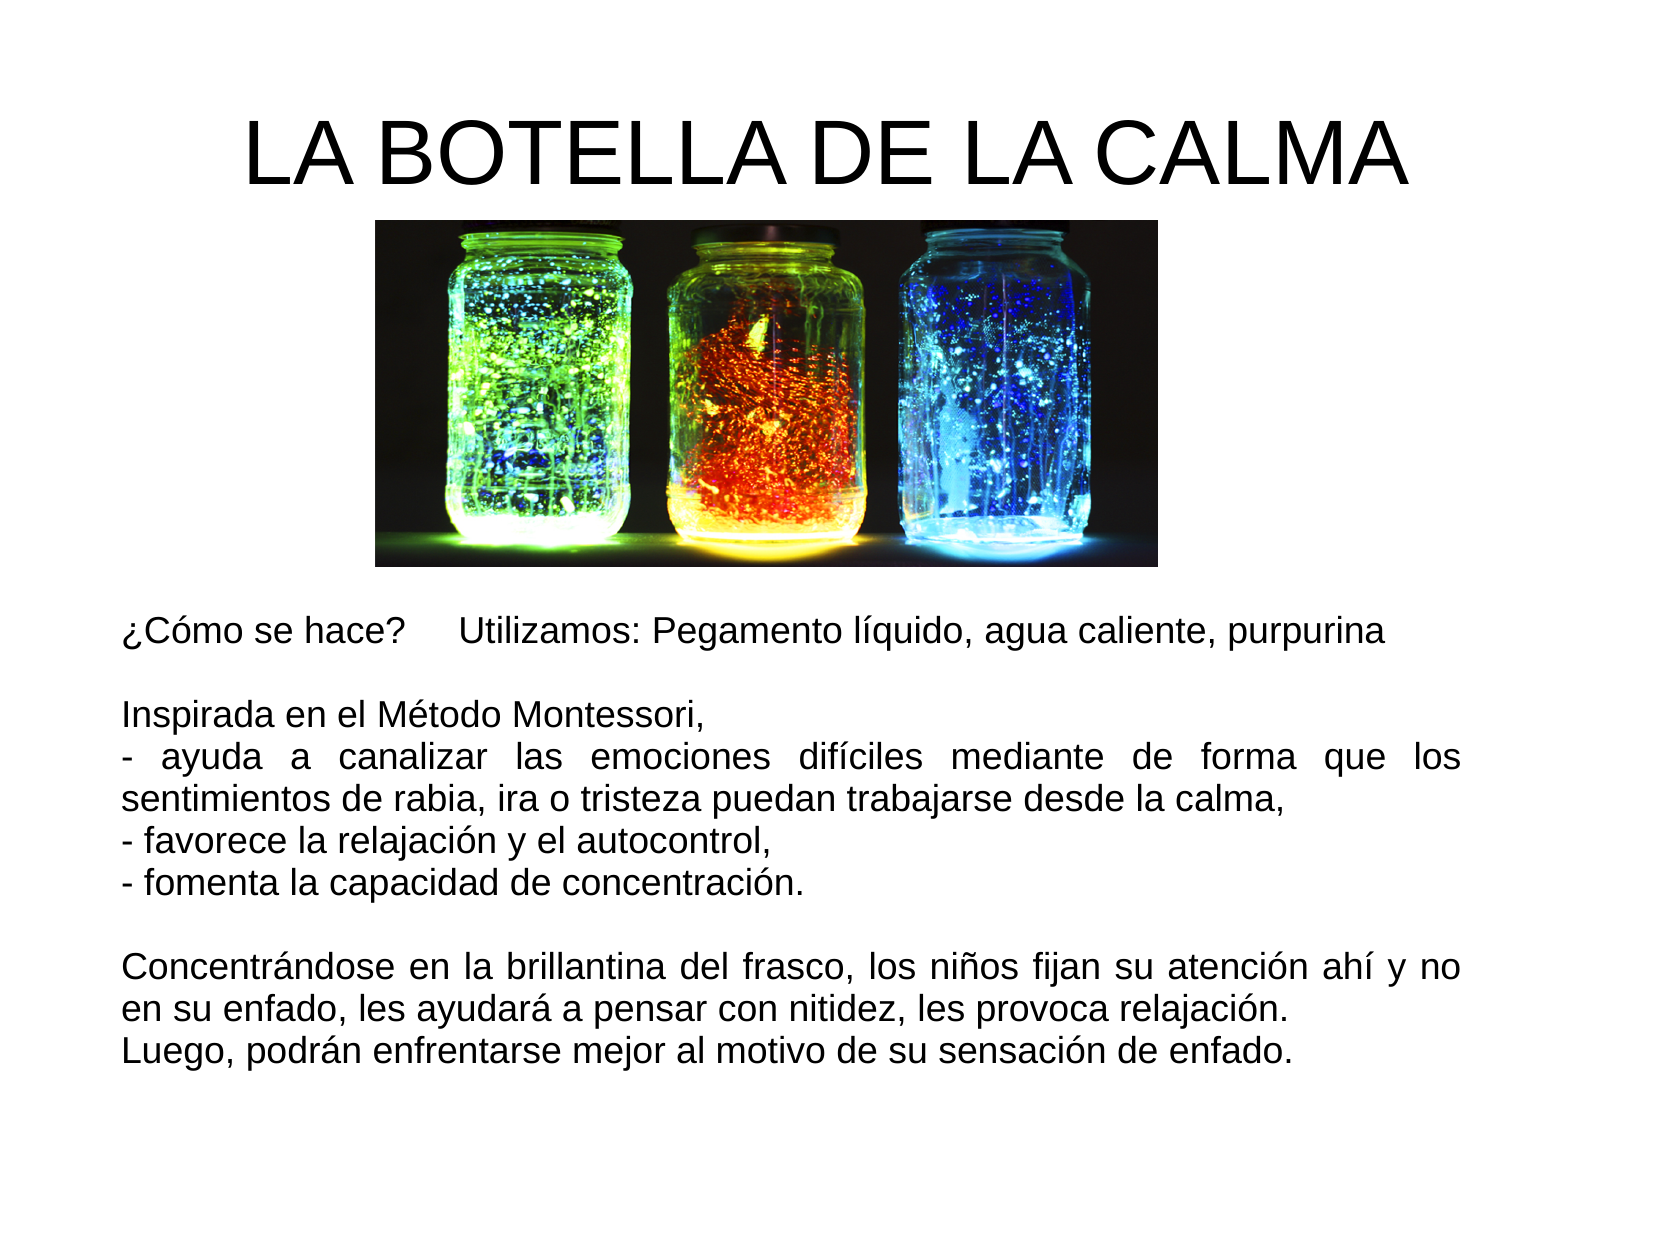

# LA BOTELLA DE LA CALMA
¿Cómo se hace? Utilizamos: Pegamento líquido, agua caliente, purpurina
Inspirada en el Método Montessori,
- ayuda a canalizar las emociones difíciles mediante de forma que los sentimientos de rabia, ira o tristeza puedan trabajarse desde la calma,
- favorece la relajación y el autocontrol,
- fomenta la capacidad de concentración.
Concentrándose en la brillantina del frasco, los niños fijan su atención ahí y no en su enfado, les ayudará a pensar con nitidez, les provoca relajación.
Luego, podrán enfrentarse mejor al motivo de su sensación de enfado.